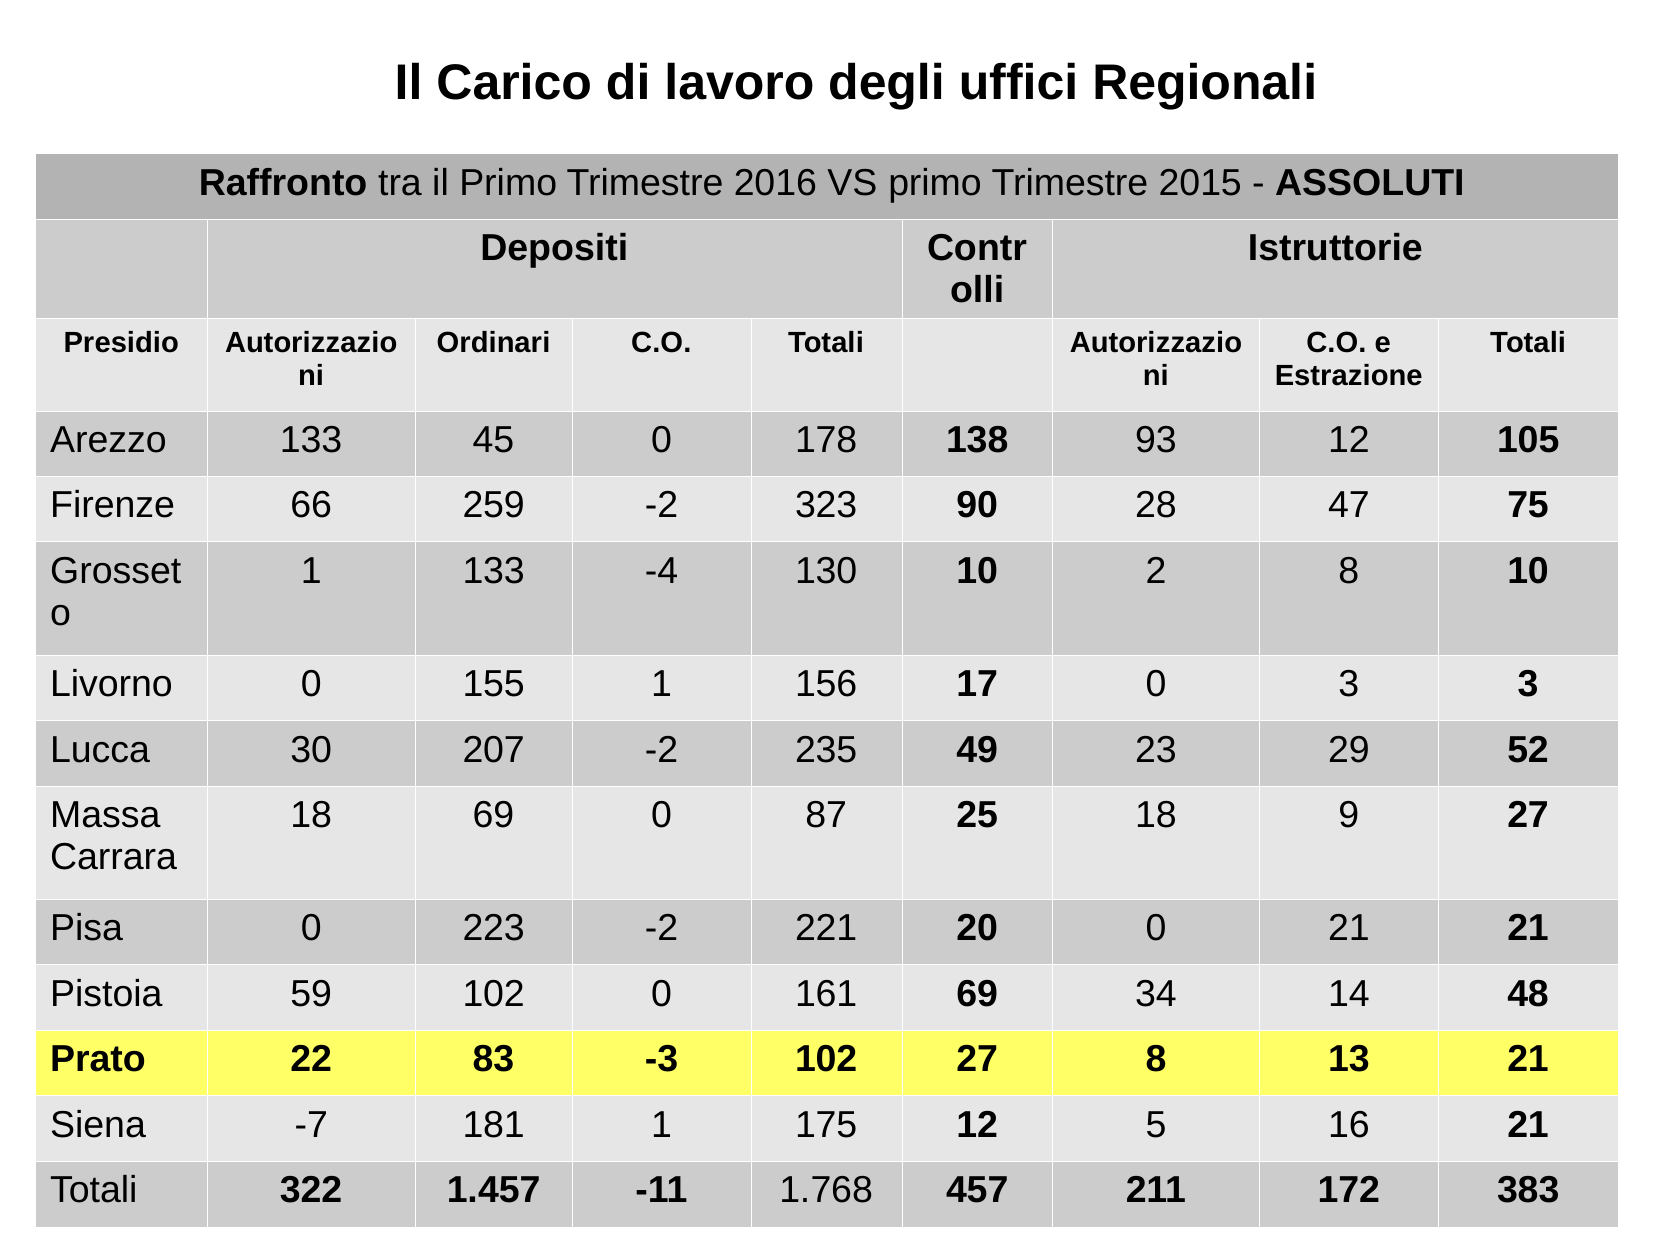

Il Carico di lavoro degli uffici Regionali
| Raffronto tra il Primo Trimestre 2016 VS primo Trimestre 2015 - ASSOLUTI | | | | | | | | |
| --- | --- | --- | --- | --- | --- | --- | --- | --- |
| | Depositi | | | | Controlli | Istruttorie | | |
| Presidio | Autorizzazioni | Ordinari | C.O. | Totali | | Autorizzazioni | C.O. e Estrazione | Totali |
| Arezzo | 133 | 45 | 0 | 178 | 138 | 93 | 12 | 105 |
| Firenze | 66 | 259 | -2 | 323 | 90 | 28 | 47 | 75 |
| Grosseto | 1 | 133 | -4 | 130 | 10 | 2 | 8 | 10 |
| Livorno | 0 | 155 | 1 | 156 | 17 | 0 | 3 | 3 |
| Lucca | 30 | 207 | -2 | 235 | 49 | 23 | 29 | 52 |
| Massa Carrara | 18 | 69 | 0 | 87 | 25 | 18 | 9 | 27 |
| Pisa | 0 | 223 | -2 | 221 | 20 | 0 | 21 | 21 |
| Pistoia | 59 | 102 | 0 | 161 | 69 | 34 | 14 | 48 |
| Prato | 22 | 83 | -3 | 102 | 27 | 8 | 13 | 21 |
| Siena | -7 | 181 | 1 | 175 | 12 | 5 | 16 | 21 |
| Totali | 322 | 1.457 | -11 | 1.768 | 457 | 211 | 172 | 383 |